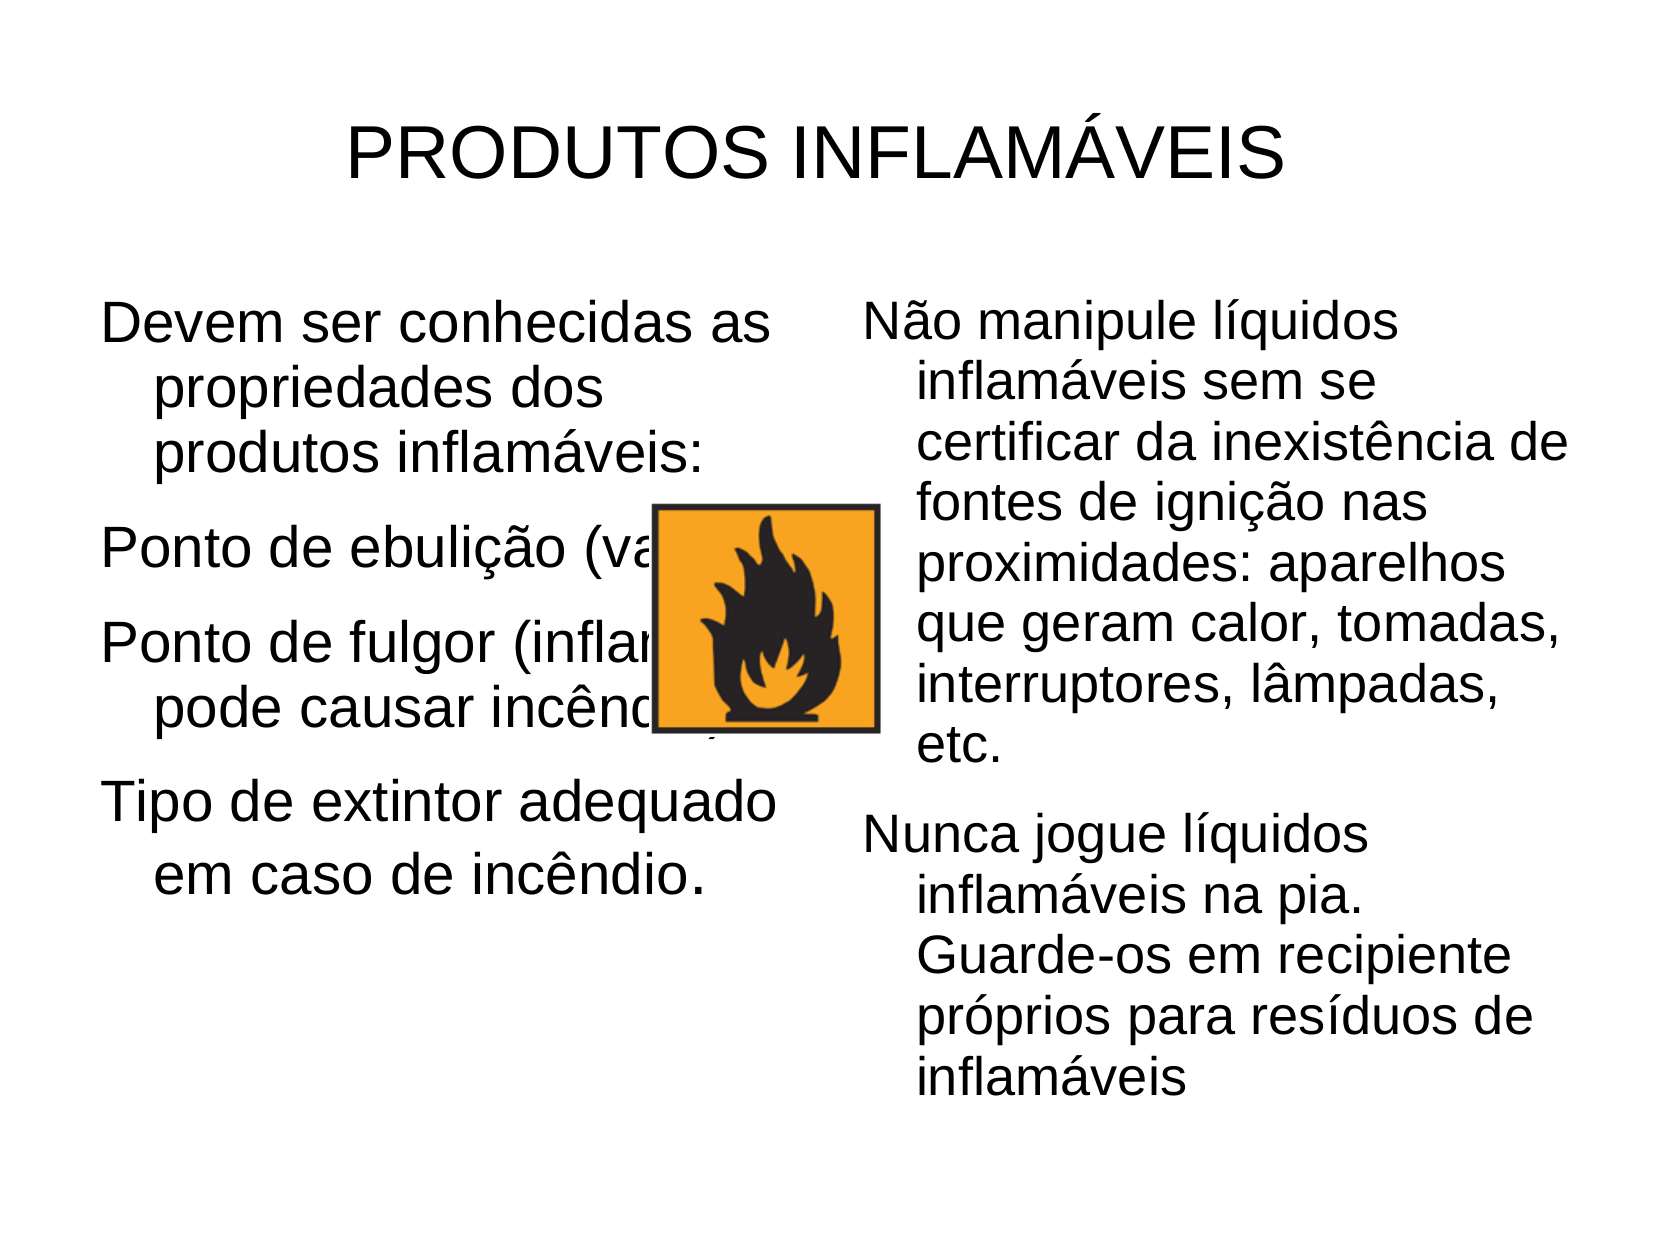

# PRODUTOS INFLAMÁVEIS
Devem ser conhecidas as propriedades dos produtos inflamáveis:
Ponto de ebulição (vapor)
Ponto de fulgor (inflama)-pode causar incêndio)
Tipo de extintor adequado em caso de incêndio.
Não manipule líquidos inflamáveis sem se certificar da inexistência de fontes de ignição nas proximidades: aparelhos que geram calor, tomadas, interruptores, lâmpadas, etc.
Nunca jogue líquidos inflamáveis na pia. Guarde-os em recipiente próprios para resíduos de inflamáveis